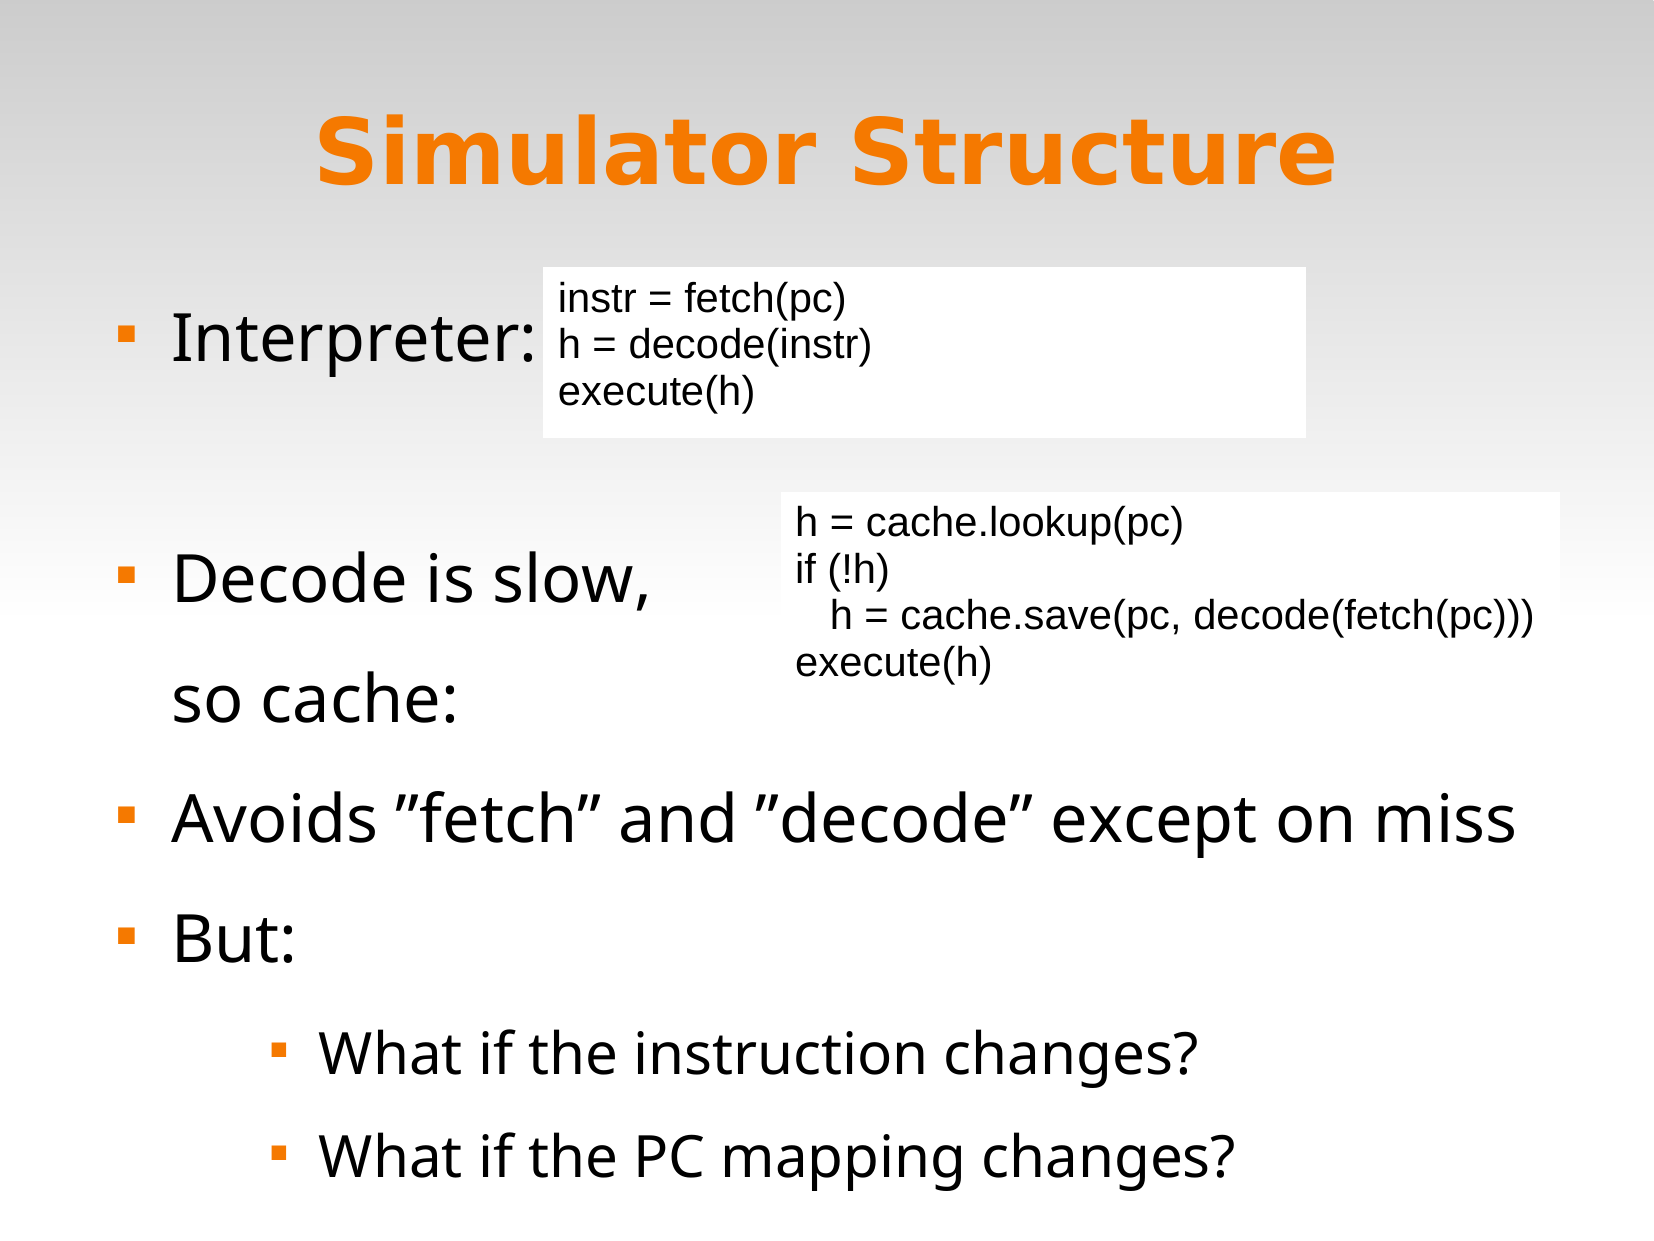

# Simulator Structure
| instr = fetch(pc) h = decode(instr) execute(h) |
| --- |
Interpreter:
Decode is slow,
so cache:
Avoids ”fetch” and ”decode” except on miss
But:
What if the instruction changes?
What if the PC mapping changes?
| h = cache.lookup(pc) if (!h) h = cache.save(pc, decode(fetch(pc))) execute(h) |
| --- |